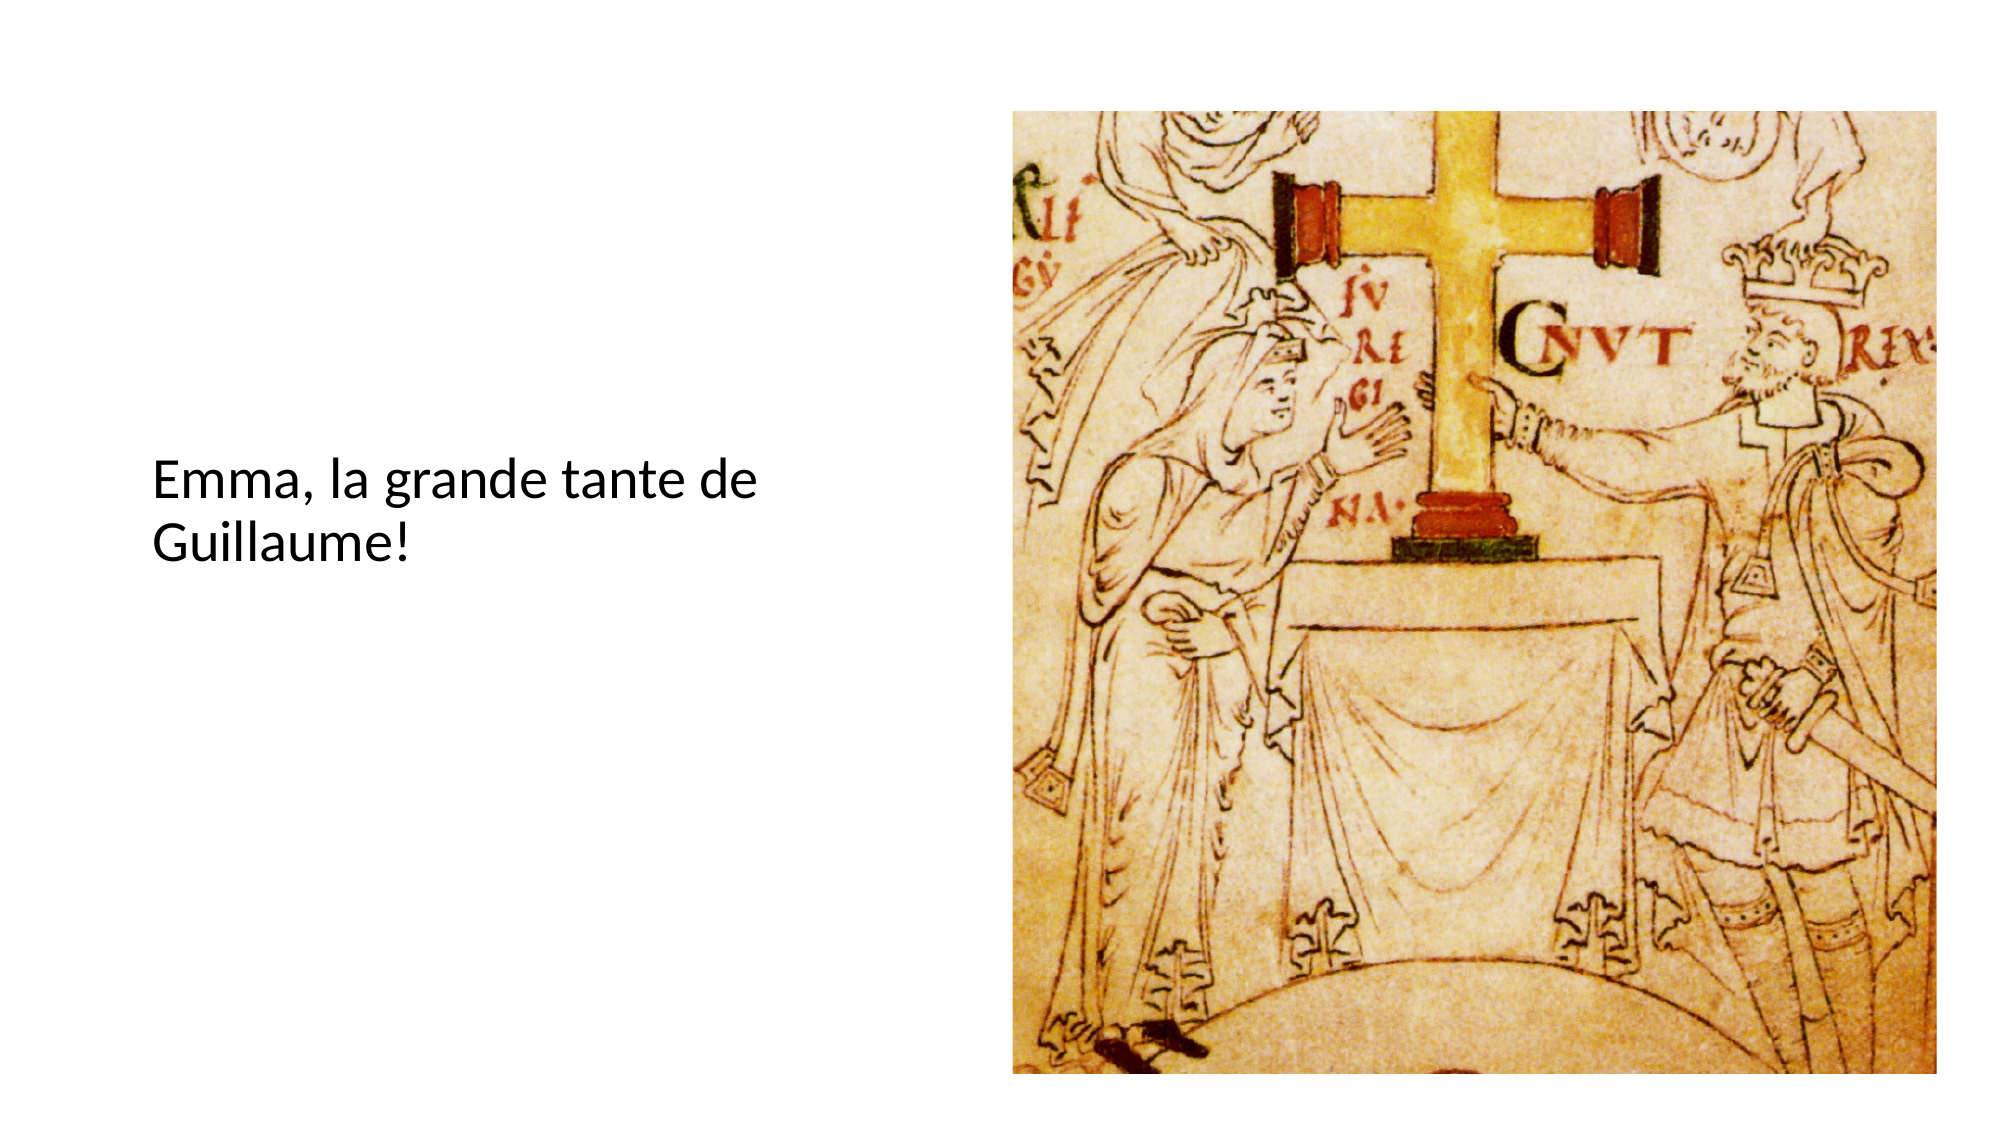

#
Emma, la grande tante de Guillaume!